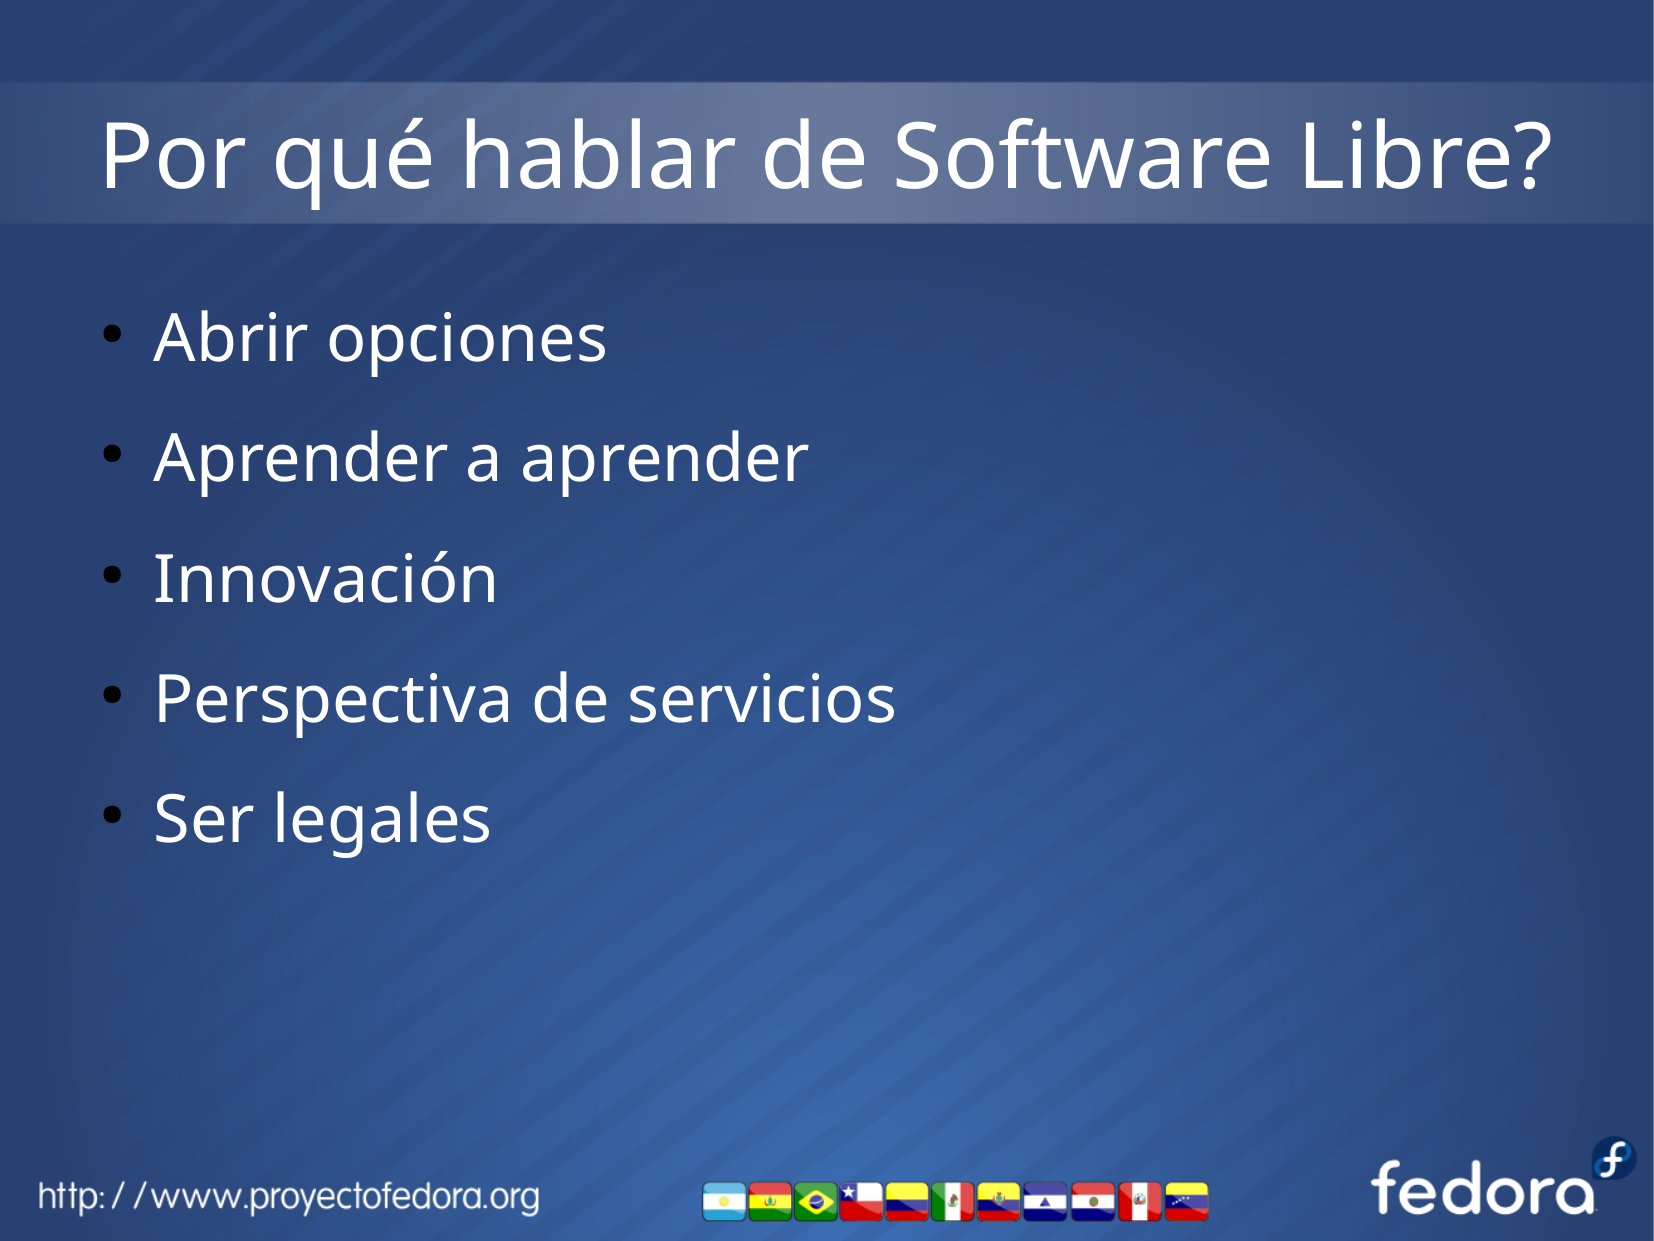

# Por qué hablar de Software Libre?
Abrir opciones
Aprender a aprender
Innovación
Perspectiva de servicios
Ser legales